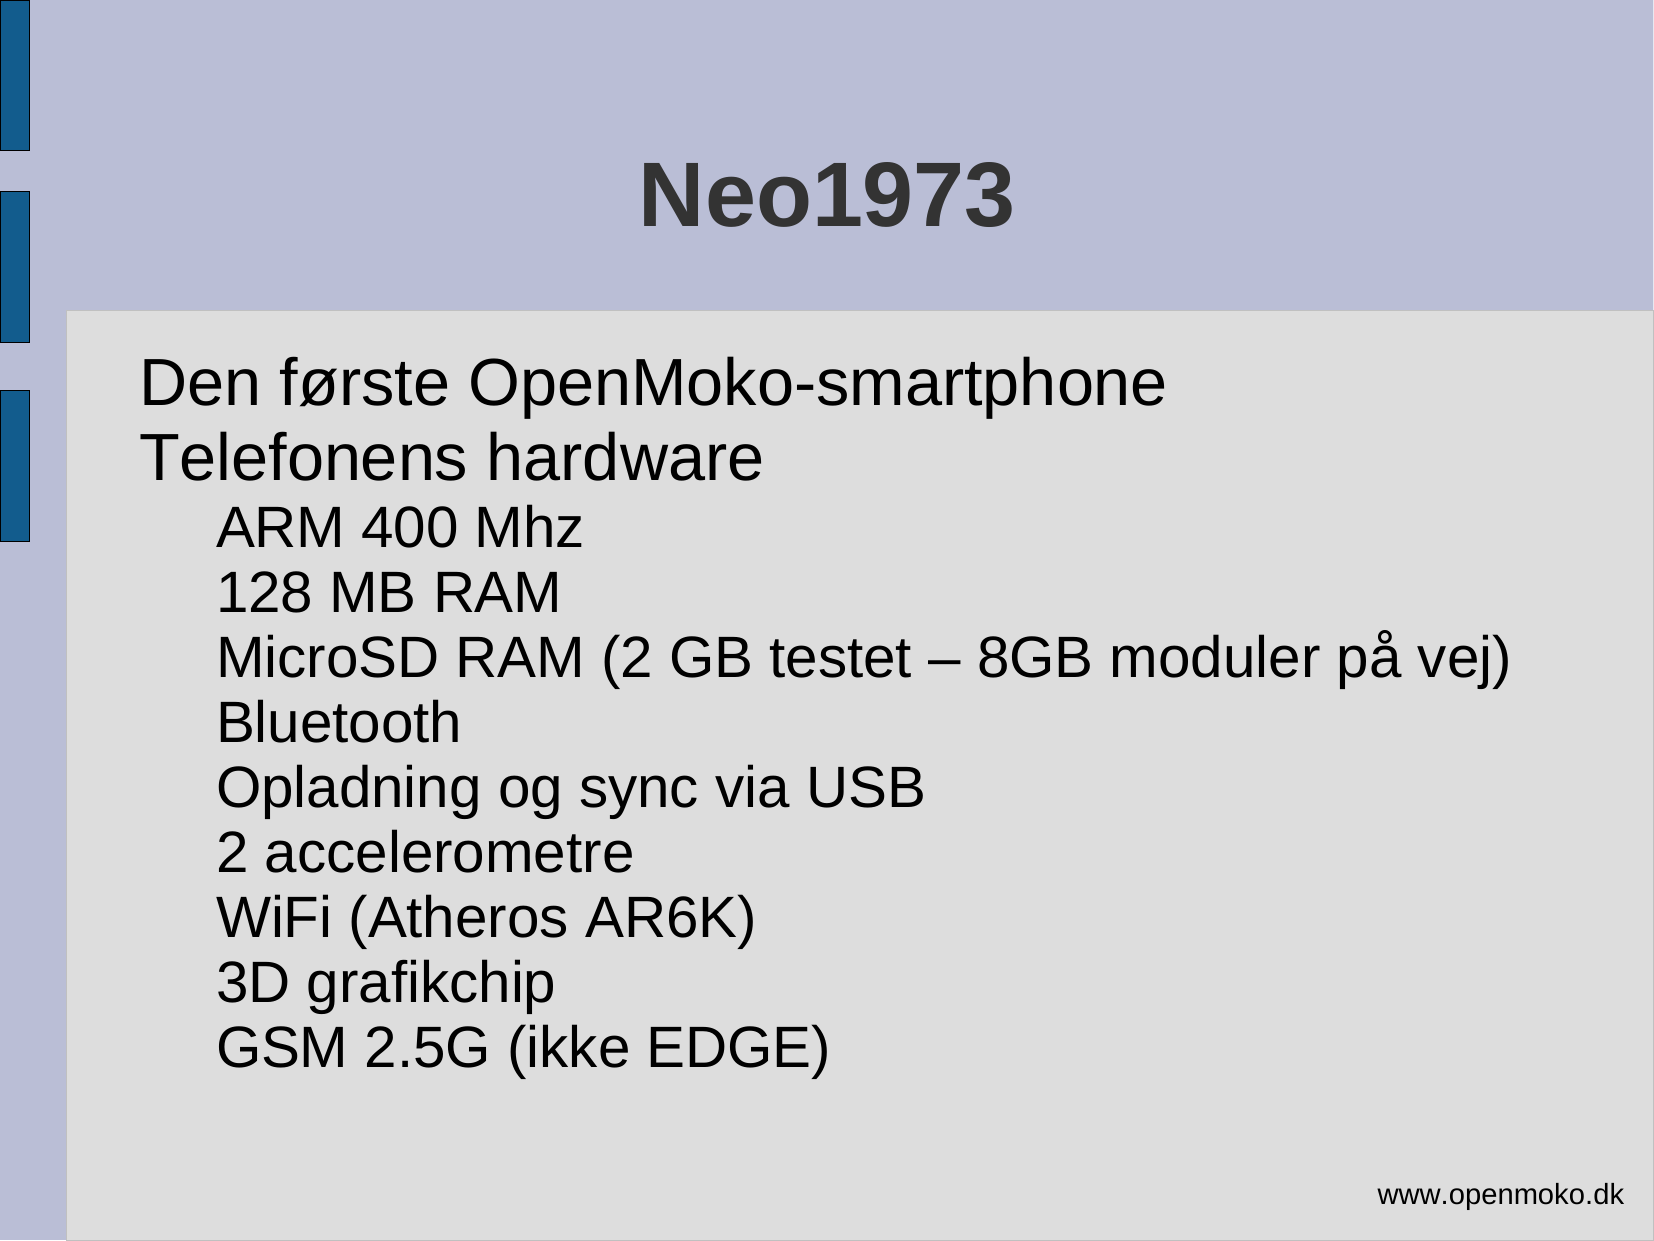

# Neo1973
Den første OpenMoko-smartphone
Telefonens hardware
ARM 400 Mhz
128 MB RAM
MicroSD RAM (2 GB testet – 8GB moduler på vej)
Bluetooth
Opladning og sync via USB
2 accelerometre
WiFi (Atheros AR6K)
3D grafikchip
GSM 2.5G (ikke EDGE)